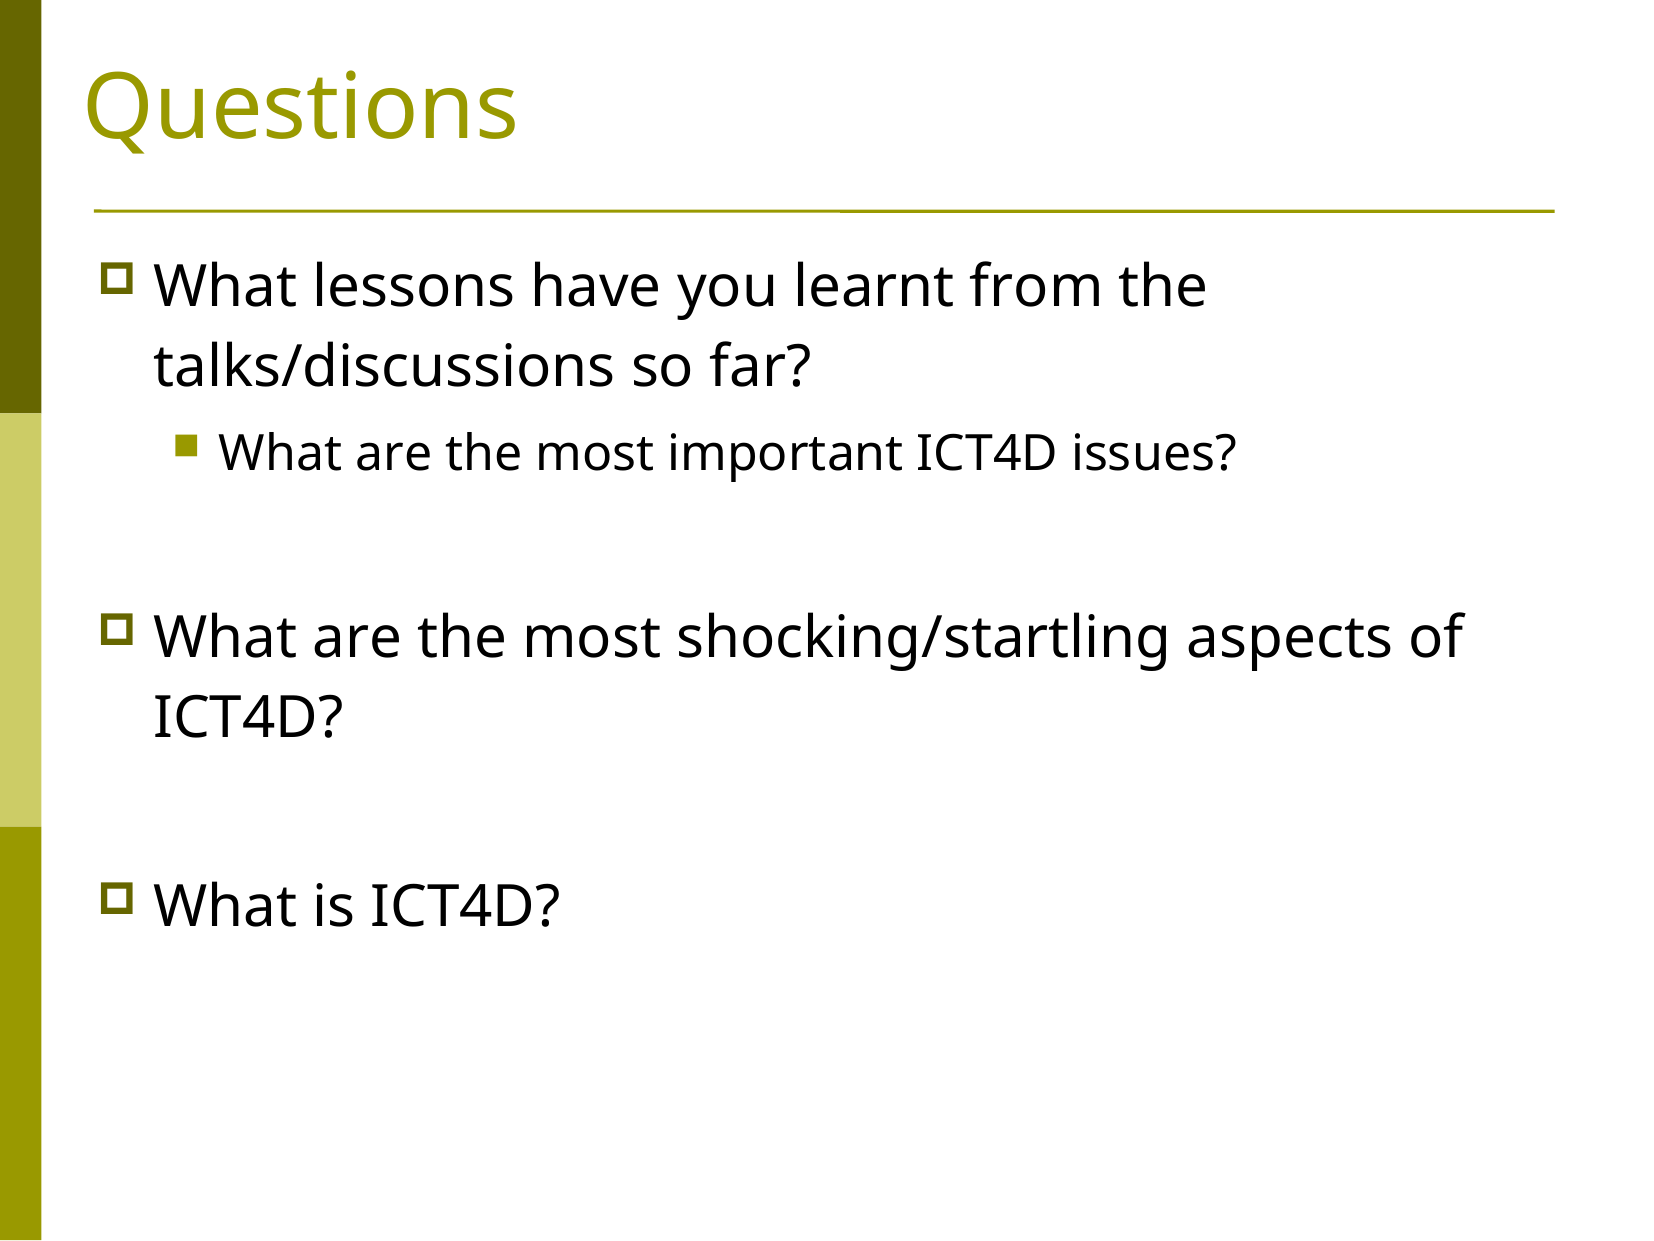

# Questions
What lessons have you learnt from the talks/discussions so far?
What are the most important ICT4D issues?
What are the most shocking/startling aspects of ICT4D?
What is ICT4D?